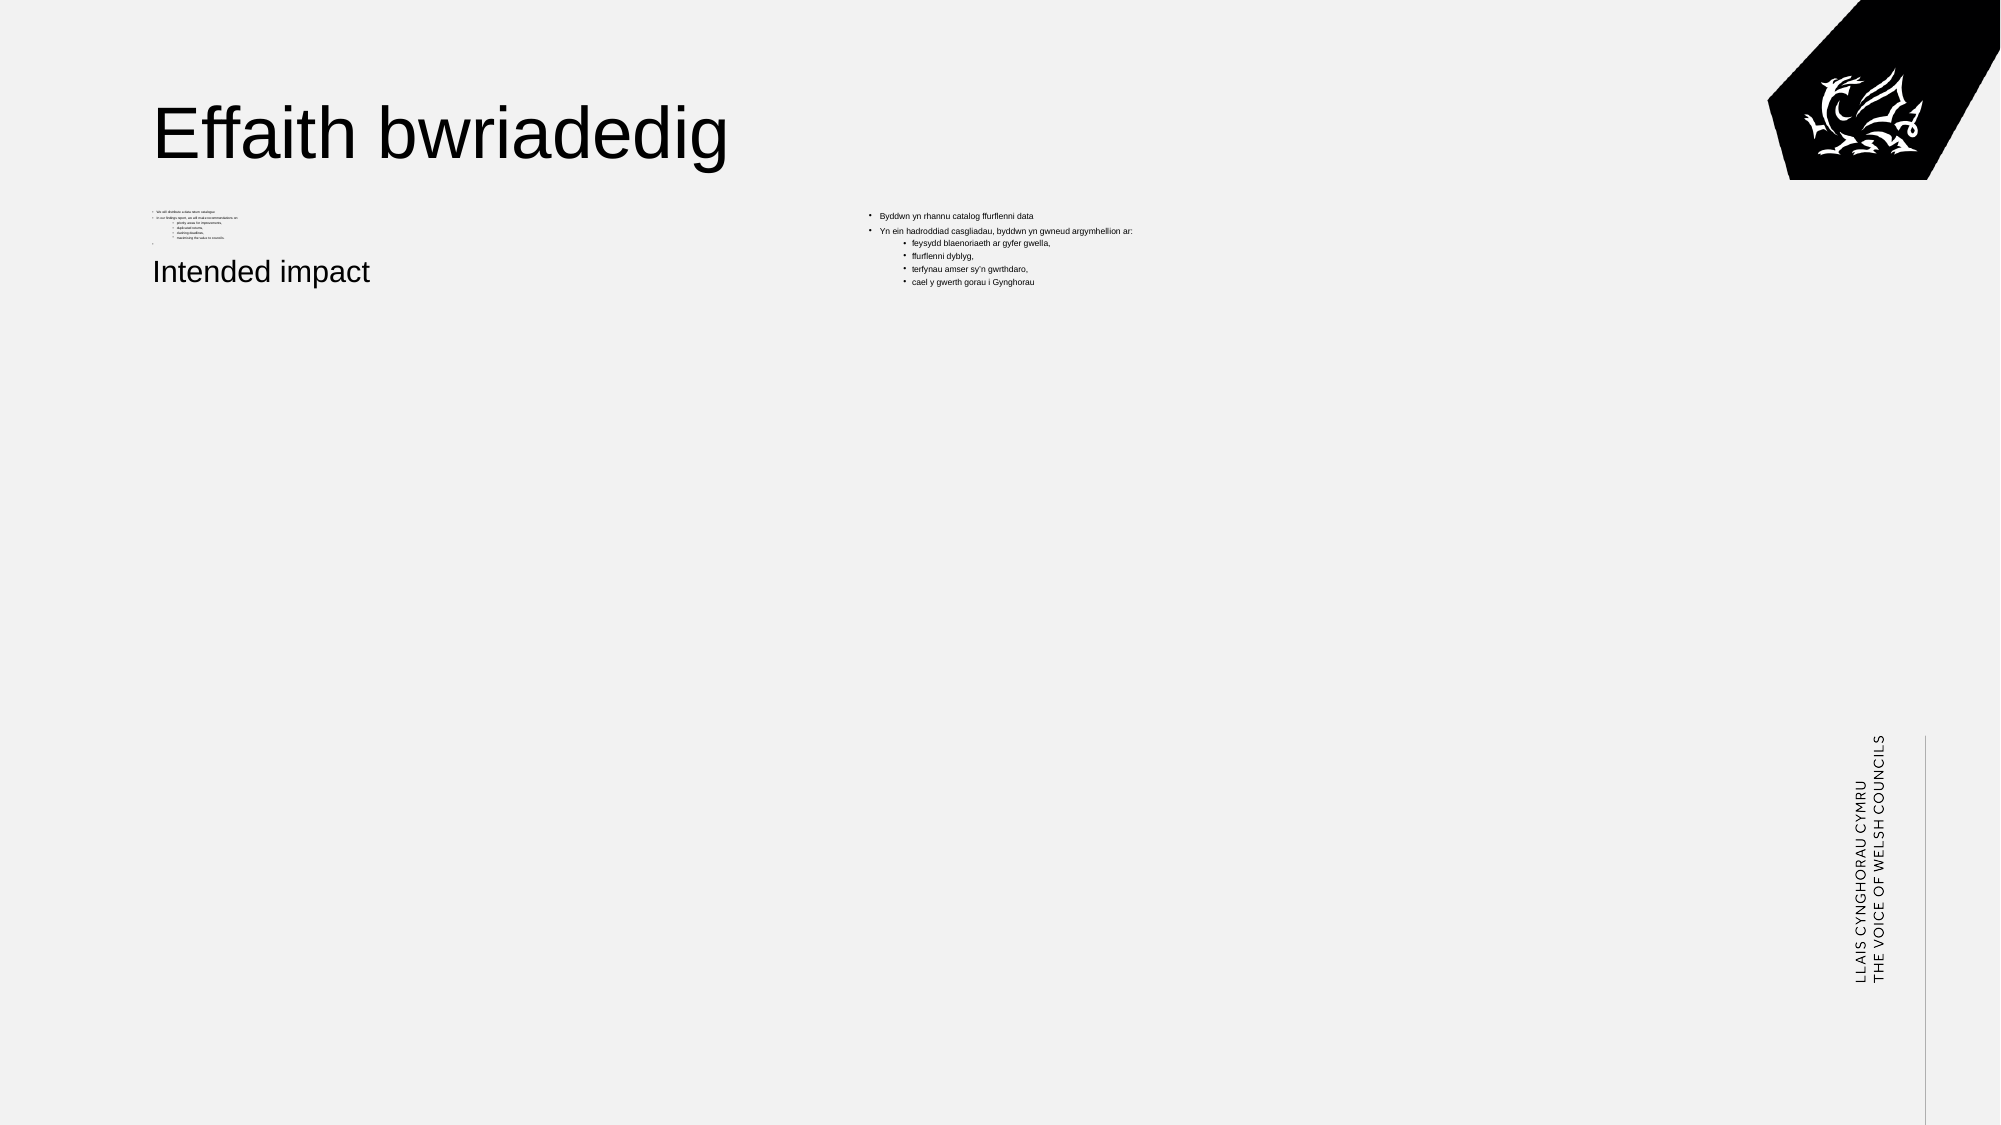

Effaith bwriadedig
# We will distribute a data return catalogue
In our findings report, we will make recommendations on:
priority areas for improvements,
duplicated returns,
clashing deadlines,
maximising the value to councils.
Byddwn yn rhannu catalog ffurflenni data
Yn ein hadroddiad casgliadau, byddwn yn gwneud argymhellion ar:
feysydd blaenoriaeth ar gyfer gwella,
ffurflenni dyblyg,
terfynau amser sy’n gwrthdaro,
cael y gwerth gorau i Gynghorau
Intended impact